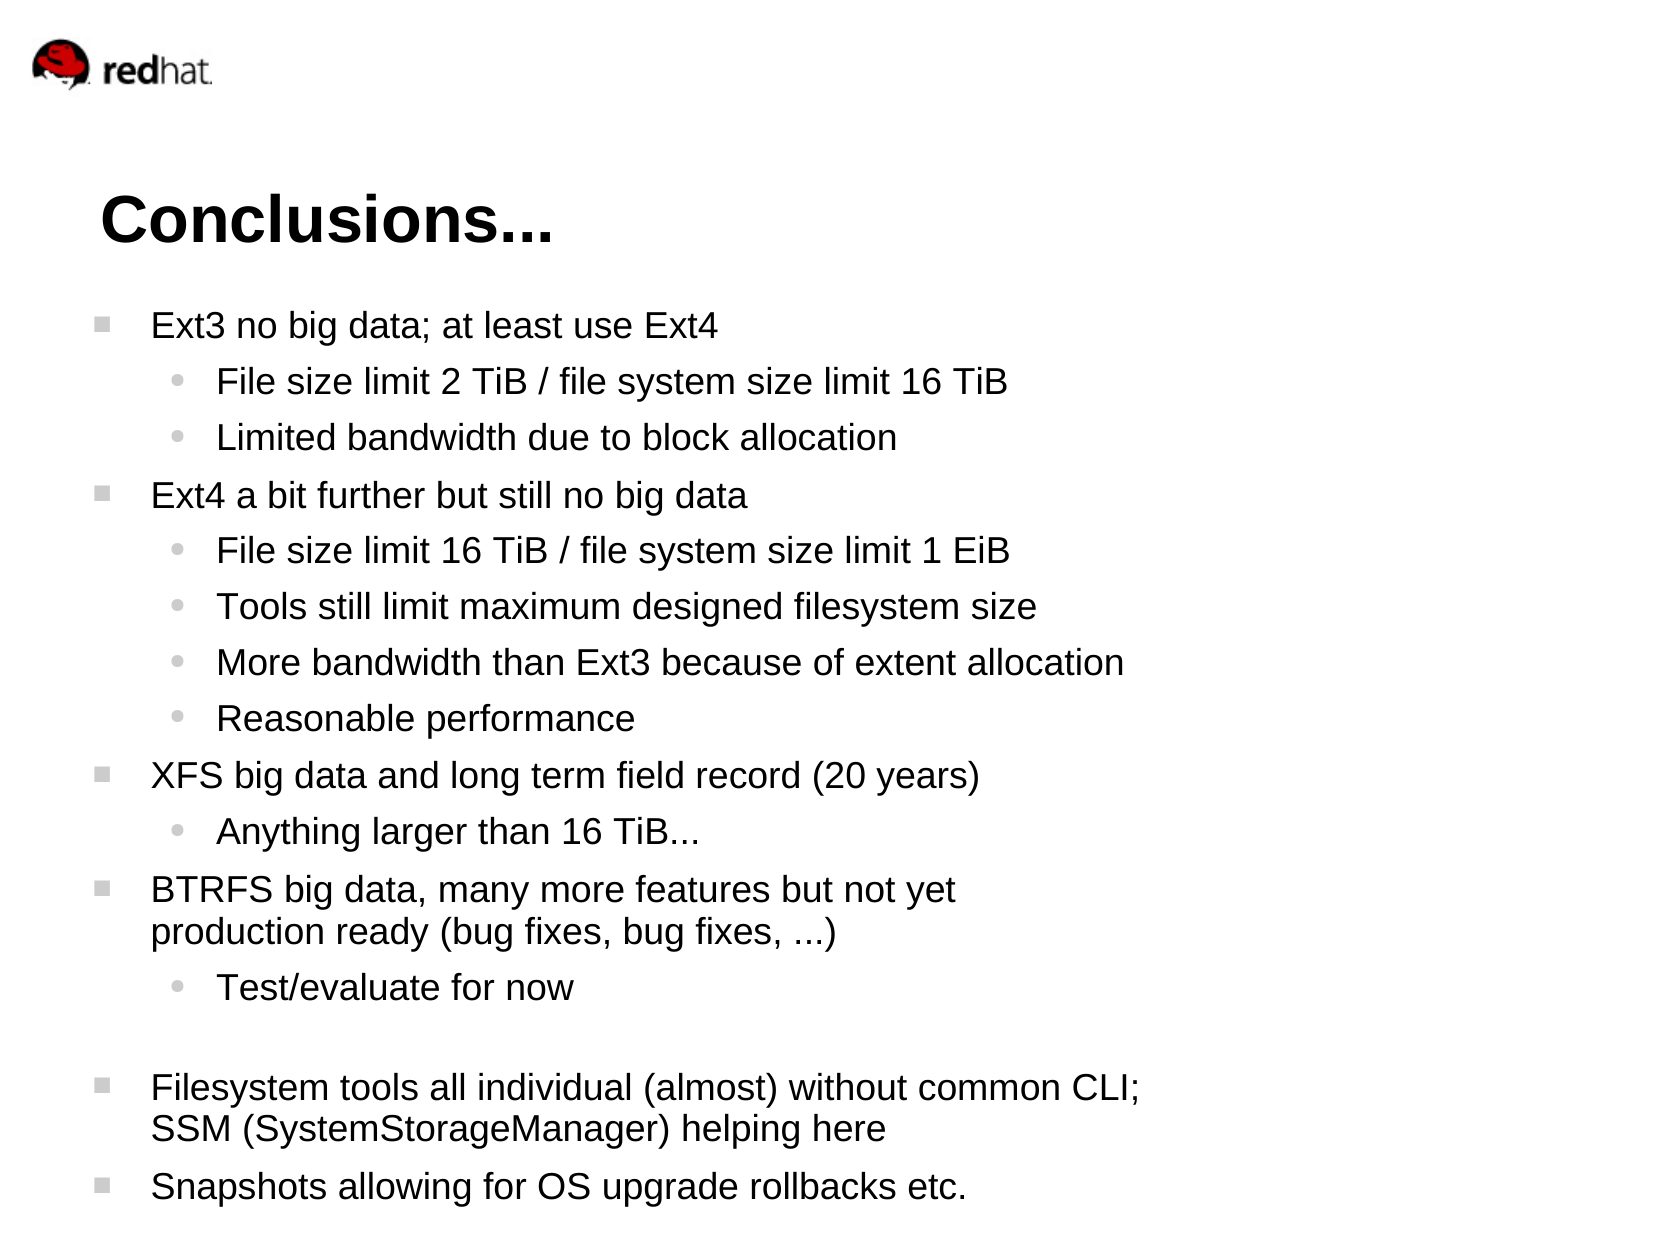

# Conclusions...
Ext3 no big data; at least use Ext4
File size limit 2 TiB / file system size limit 16 TiB
Limited bandwidth due to block allocation
Ext4 a bit further but still no big data
File size limit 16 TiB / file system size limit 1 EiB
Tools still limit maximum designed filesystem size
More bandwidth than Ext3 because of extent allocation
Reasonable performance
XFS big data and long term field record (20 years)
Anything larger than 16 TiB...
BTRFS big data, many more features but not yet
production ready (bug fixes, bug fixes, ...)
Test/evaluate for now
Filesystem tools all individual (almost) without common CLI;
SSM (SystemStorageManager) helping here
Snapshots allowing for OS upgrade rollbacks etc.